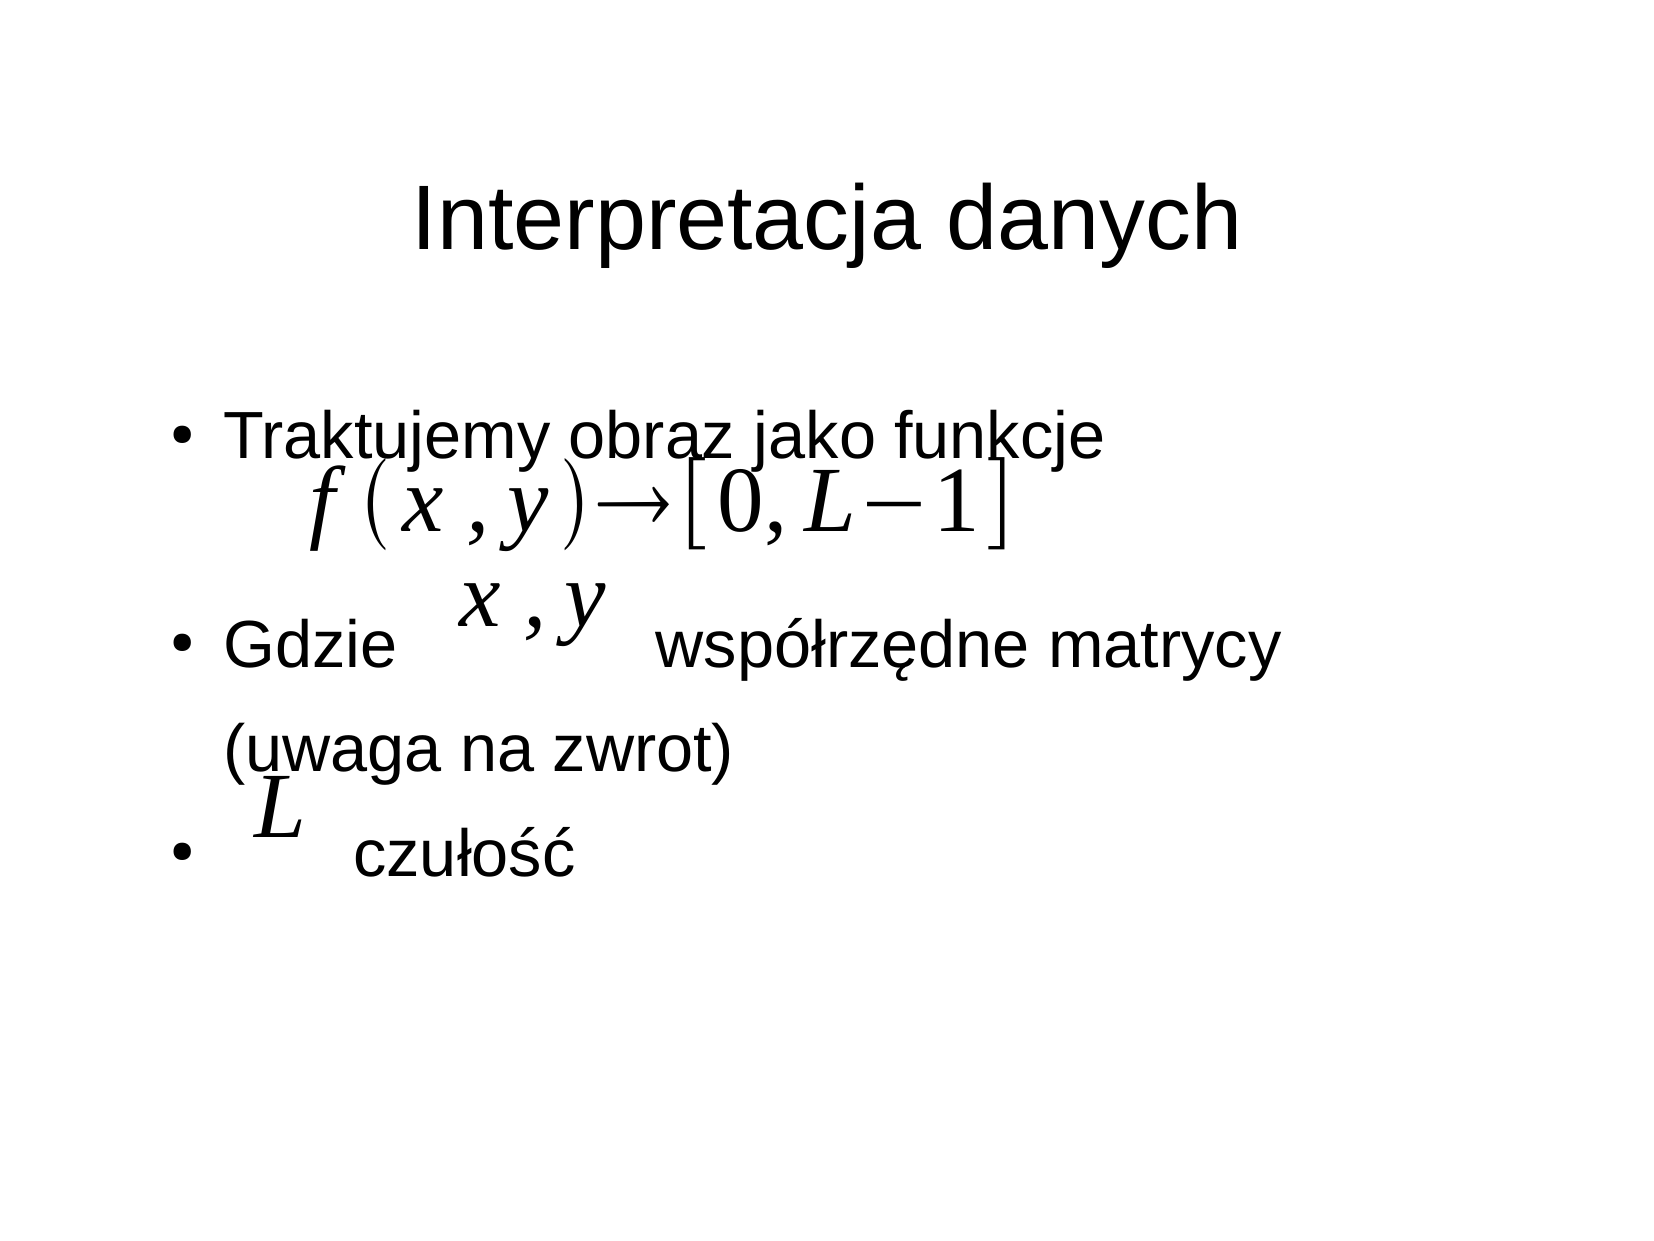

# Interpretacja danych
Traktujemy obraz jako funkcje
Gdzie współrzędne matrycy
(uwaga na zwrot)
 czułość